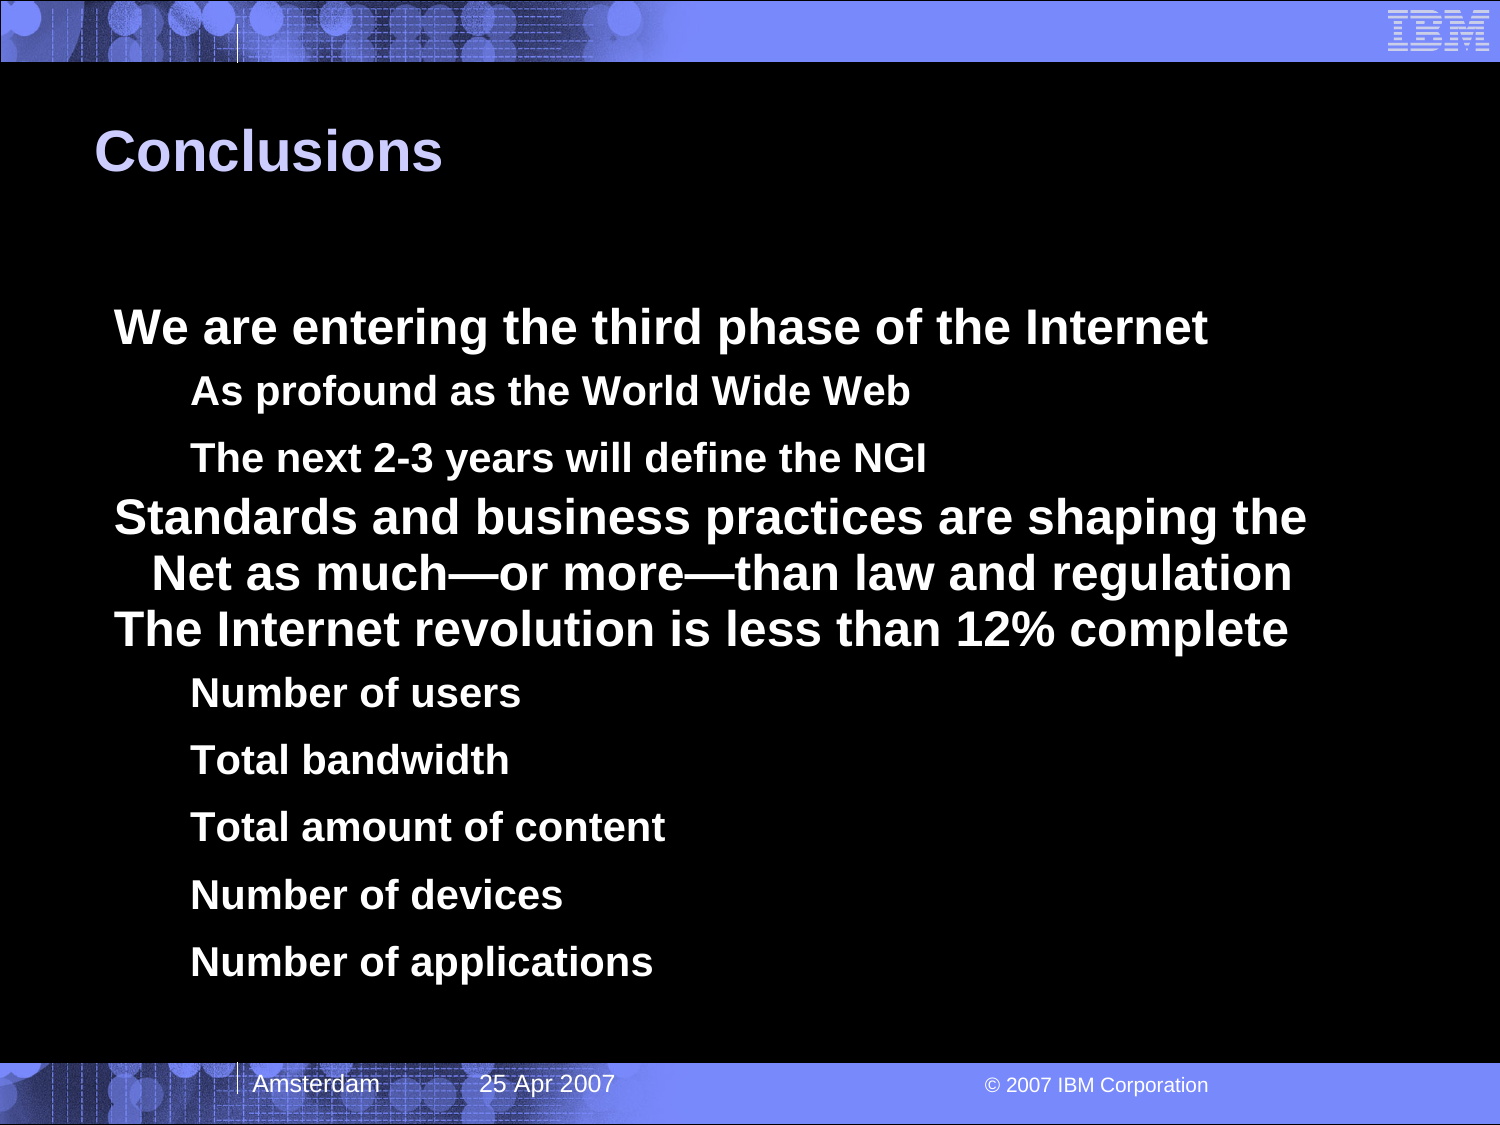

# Conclusions
We are entering the third phase of the Internet
As profound as the World Wide Web
The next 2-3 years will define the NGI
Standards and business practices are shaping the Net as much—or more—than law and regulation
The Internet revolution is less than 12% complete
Number of users
Total bandwidth
Total amount of content
Number of devices
Number of applications